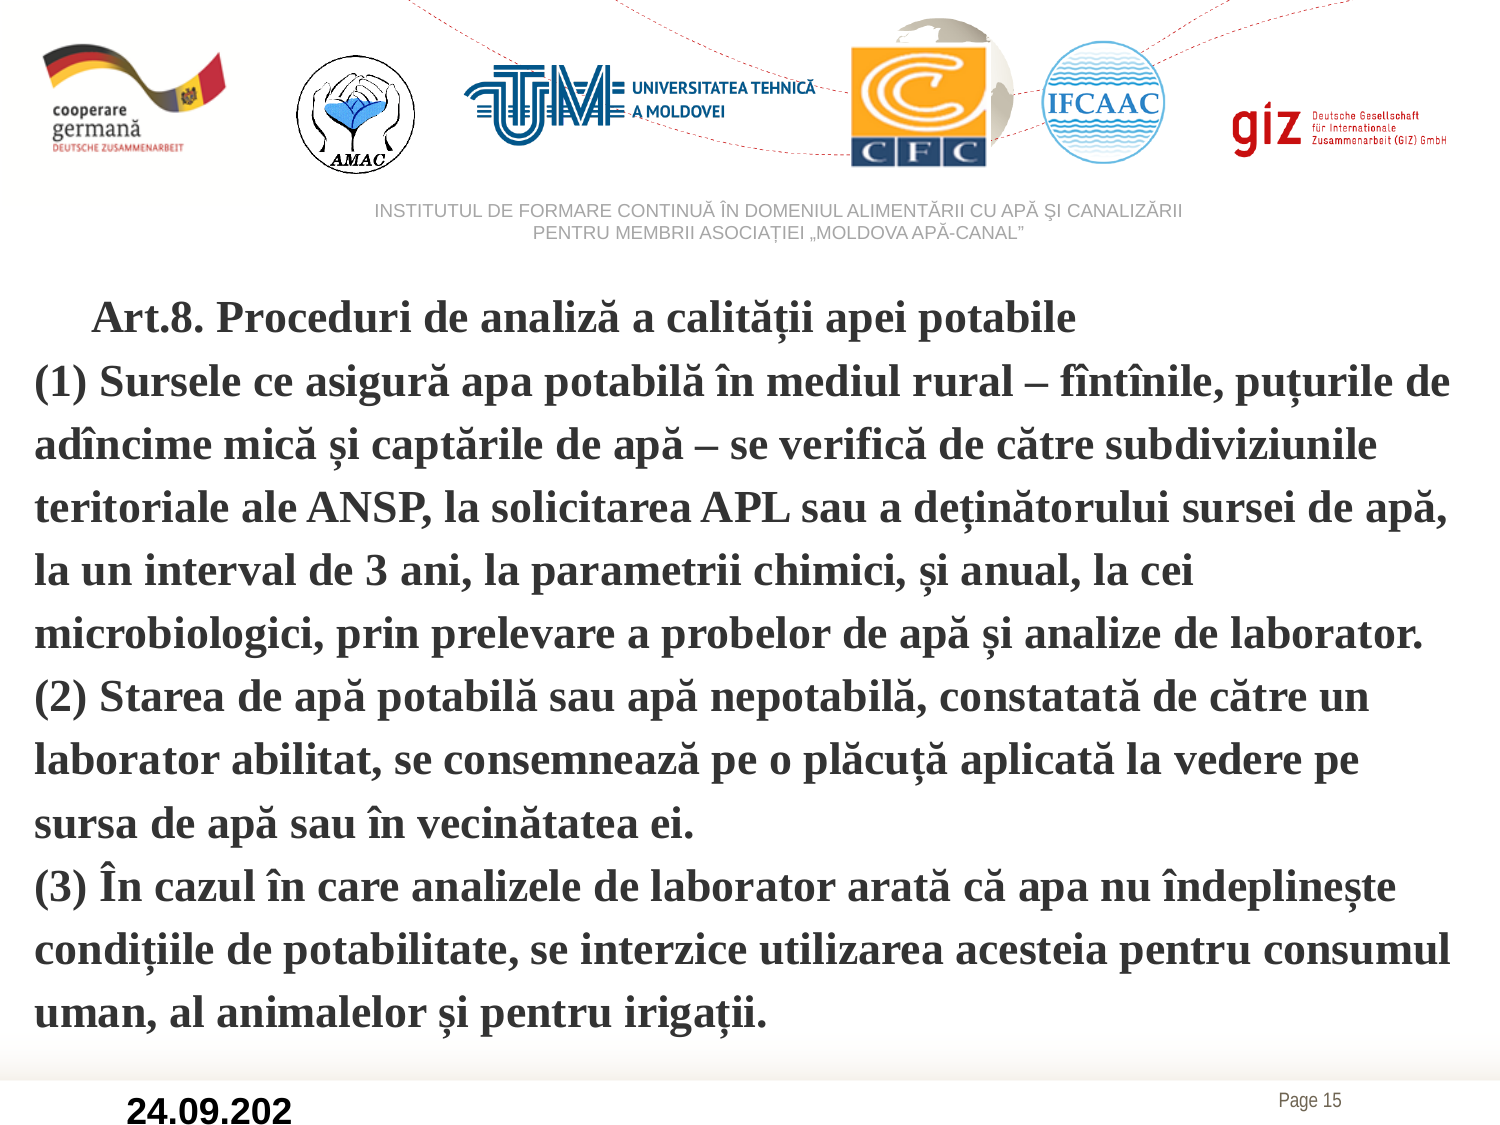

INSTITUTUL DE FORMARE CONTINUĂ ÎN DOMENIUL ALIMENTĂRII CU APĂ ŞI CANALIZĂRII
PENTRU MEMBRII ASOCIAȚIEI „MOLDOVA APĂ-CANAL”
# Art.8. Proceduri de analiză a calității apei potabile (1) Sursele ce asigură apa potabilă în mediul rural – fîntînile, puțurile de adîncime mică și captările de apă – se verifică de către subdiviziunile teritoriale ale ANSP, la solicitarea APL sau a deținătorului sursei de apă, la un interval de 3 ani, la parametrii chimici, și anual, la cei microbiologici, prin prelevare a probelor de apă și analize de laborator. (2) Starea de apă potabilă sau apă nepotabilă, constatată de către un laborator abilitat, se consemnează pe o plăcuță aplicată la vedere pe sursa de apă sau în vecinătatea ei. (3) În cazul în care analizele de laborator arată că apa nu îndeplinește condițiile de potabilitate, se interzice utilizarea acesteia pentru consumul uman, al animalelor și pentru irigații.